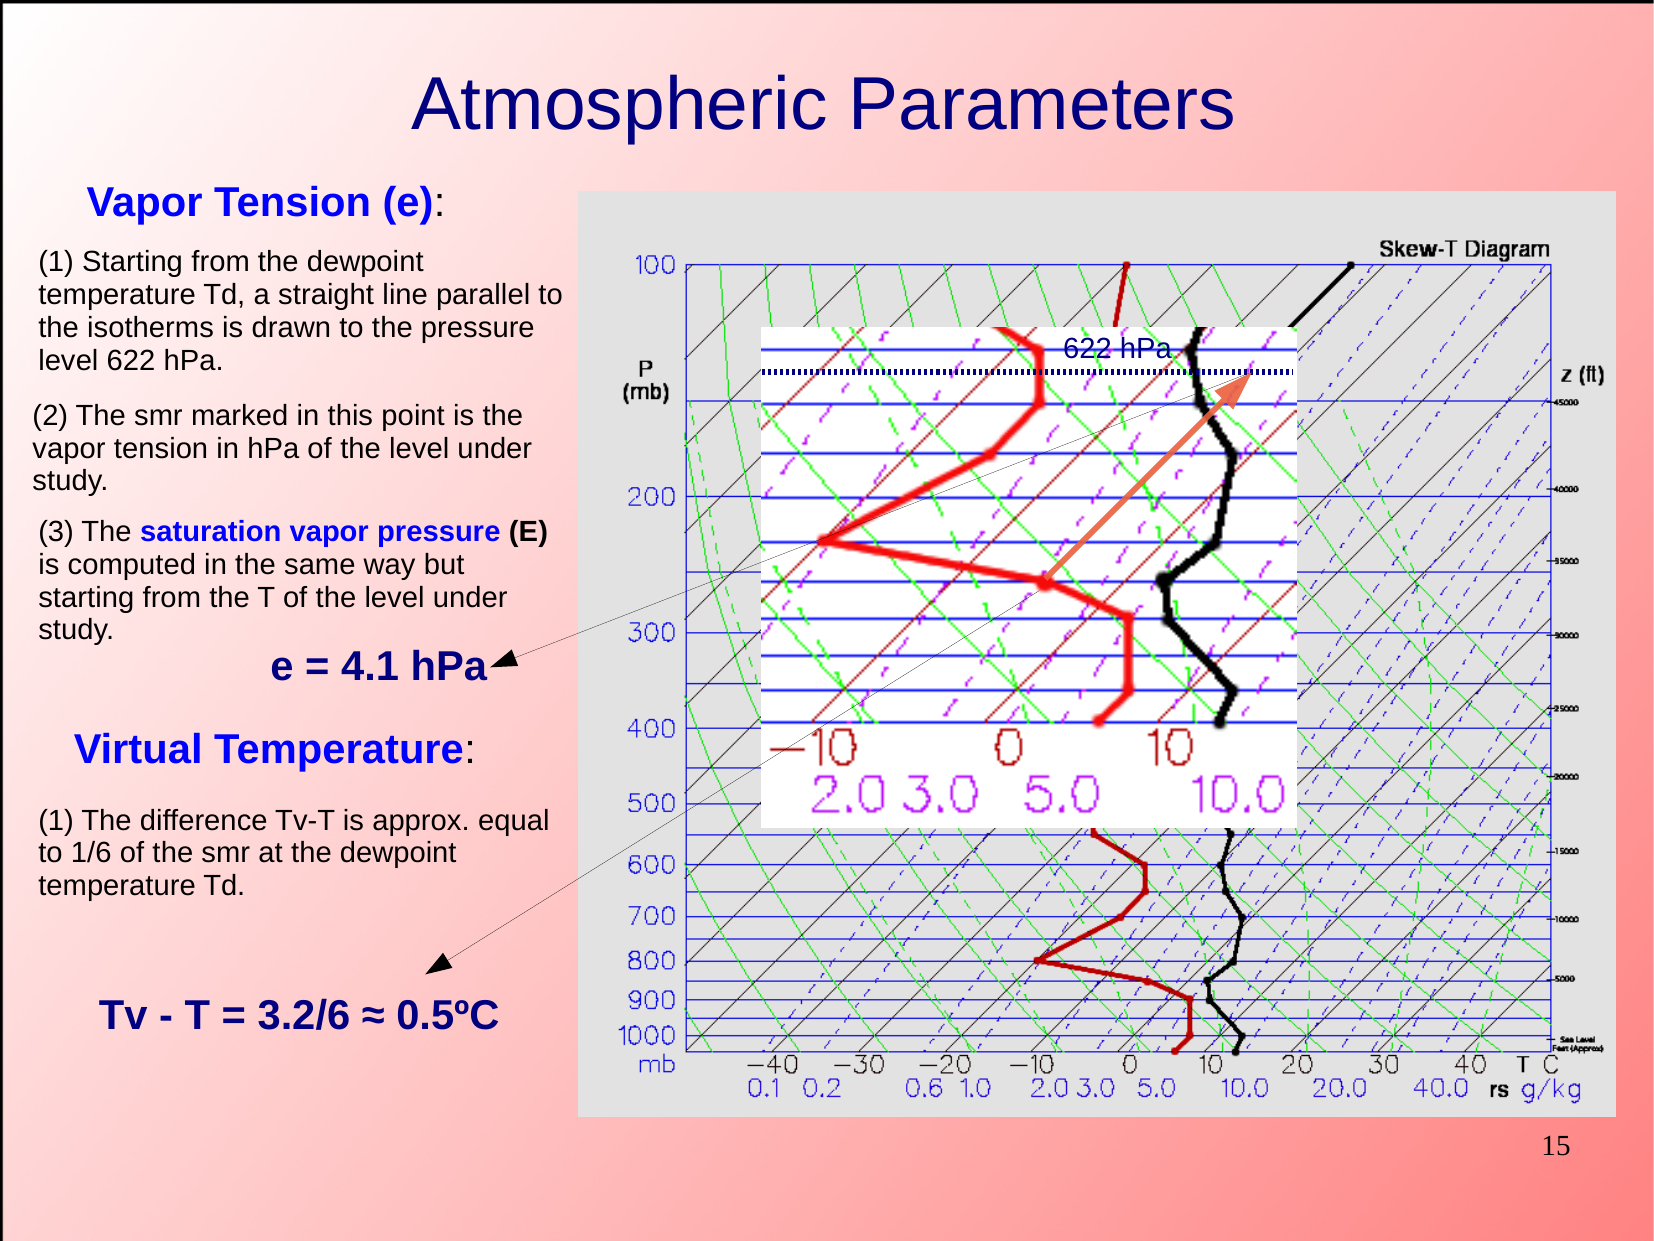

# Atmospheric Parameters
Vapor Tension (e):
(1) Starting from the dewpoint temperature Td, a straight line parallel to the isotherms is drawn to the pressure level 622 hPa.
622 hPa
(2) The smr marked in this point is the vapor tension in hPa of the level under study.
(3) The saturation vapor pressure (E) is computed in the same way but starting from the T of the level under study.
e = 4.1 hPa
Virtual Temperature:
(1) The difference Tv-T is approx. equal to 1/6 of the smr at the dewpoint temperature Td.
Tv - T = 3.2/6 ≈ 0.5ºC
15